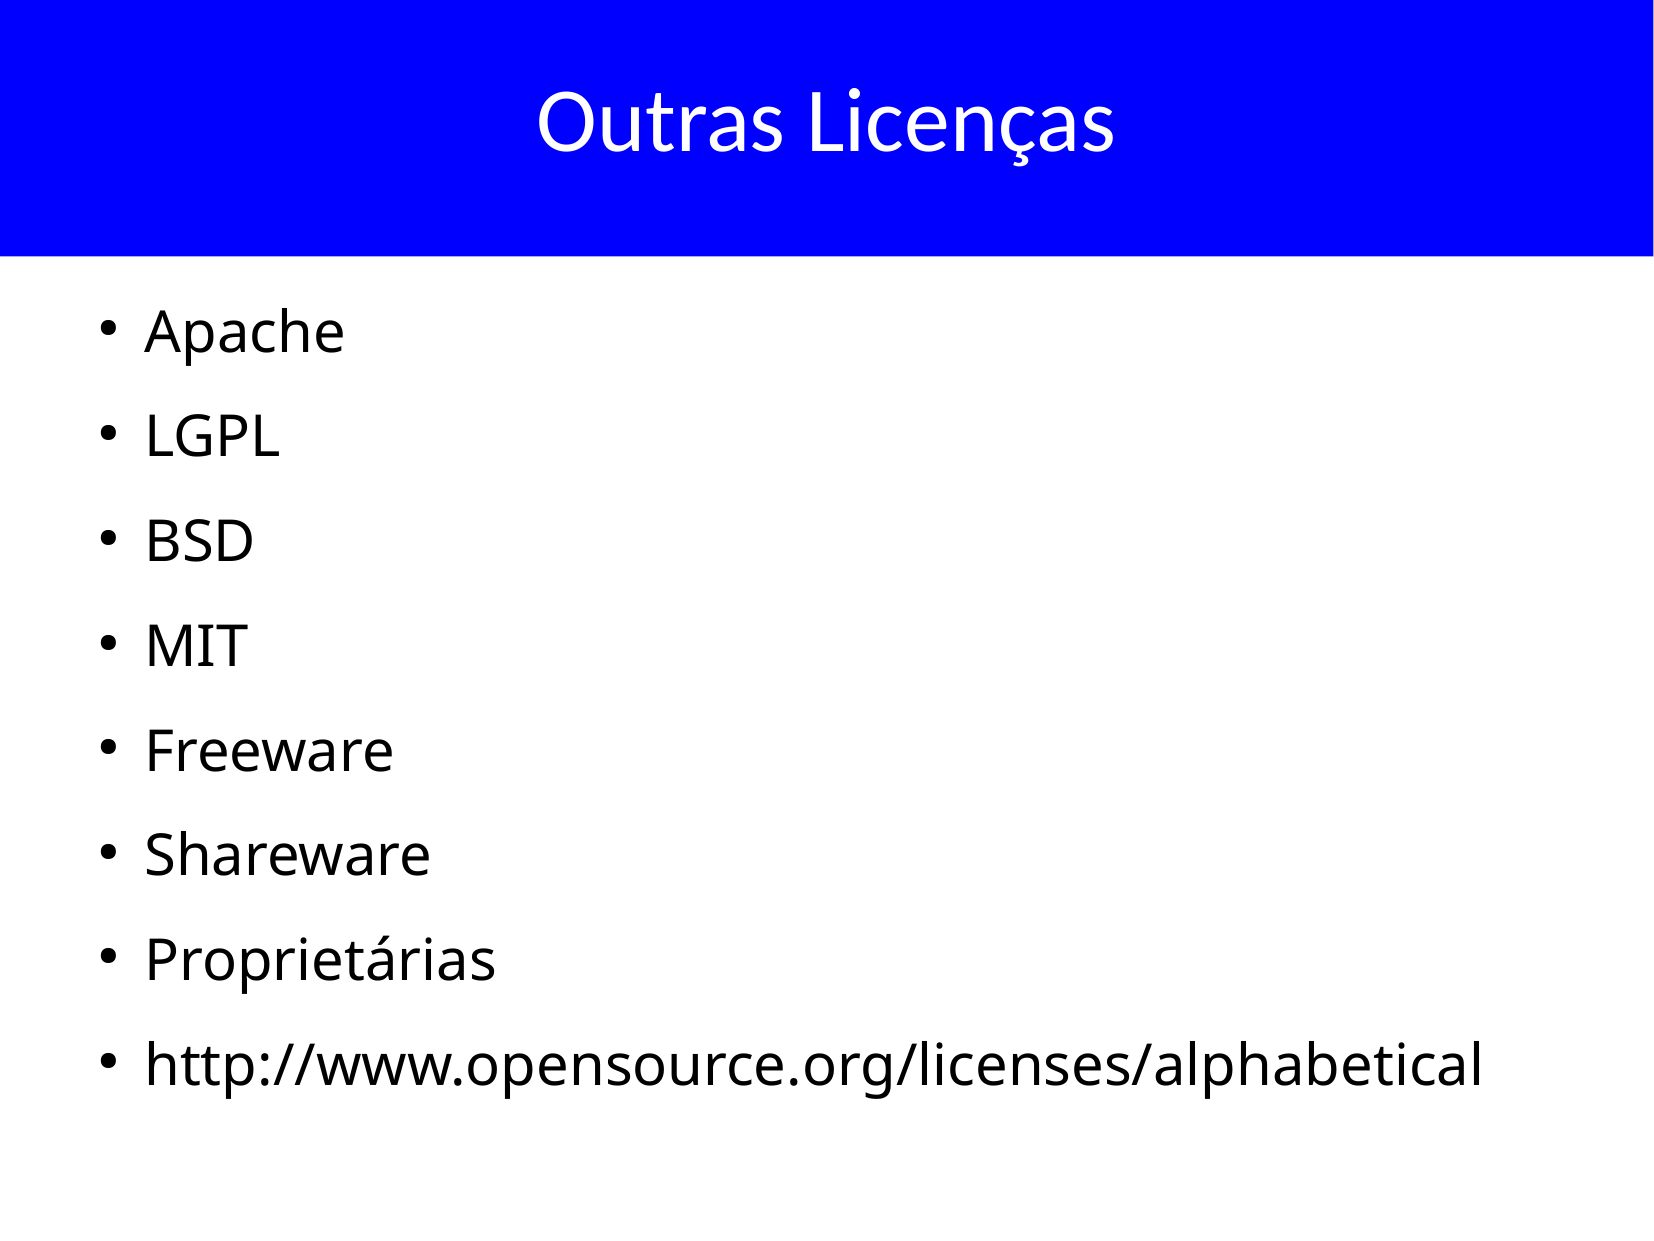

# Outras Licenças
Apache
LGPL
BSD
MIT
Freeware
Shareware
Proprietárias
http://www.opensource.org/licenses/alphabetical